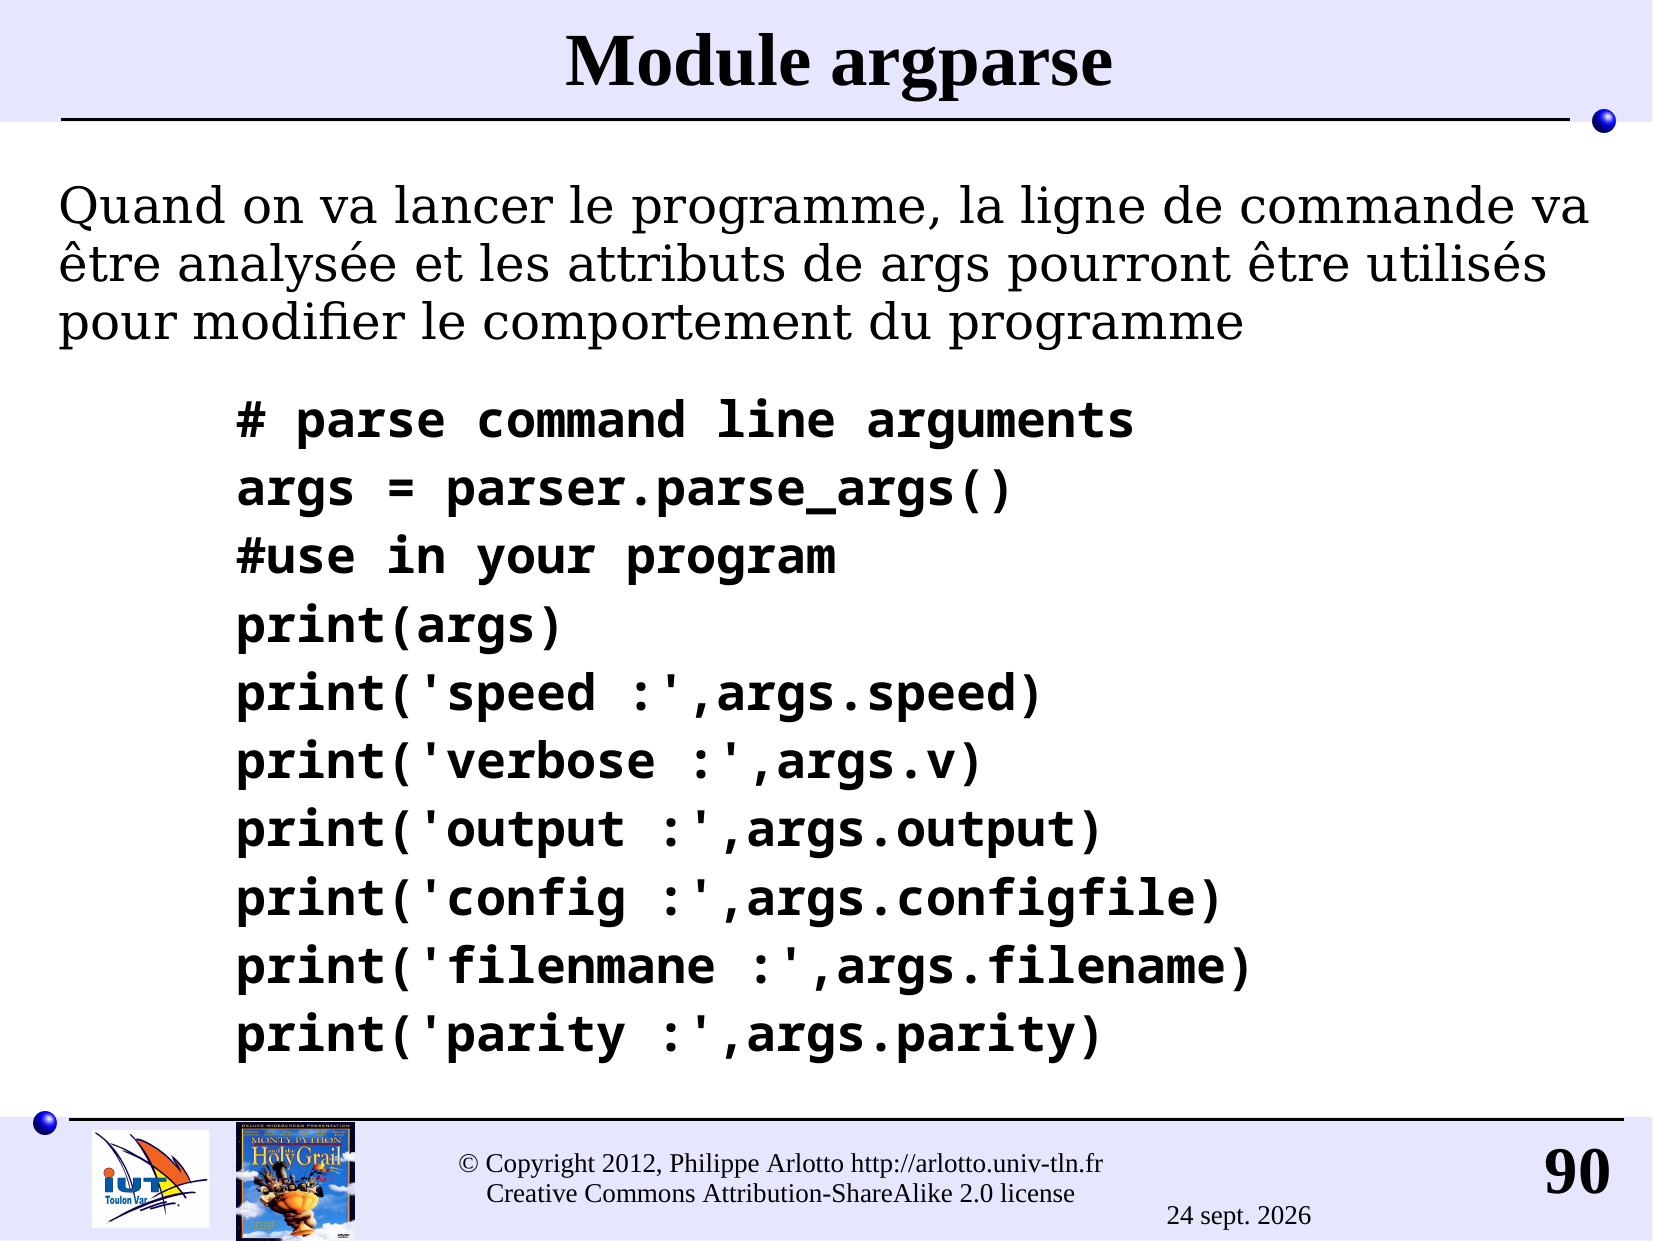

# Module argparse
Quand on va lancer le programme, la ligne de commande va
être analysée et les attributs de args pourront être utilisés
pour modifier le comportement du programme
# parse command line arguments
args = parser.parse_args()
#use in your program
print(args)
print('speed :',args.speed)
print('verbose :',args.v)
print('output :',args.output)
print('config :',args.configfile)
print('filenmane :',args.filename)
print('parity :',args.parity)